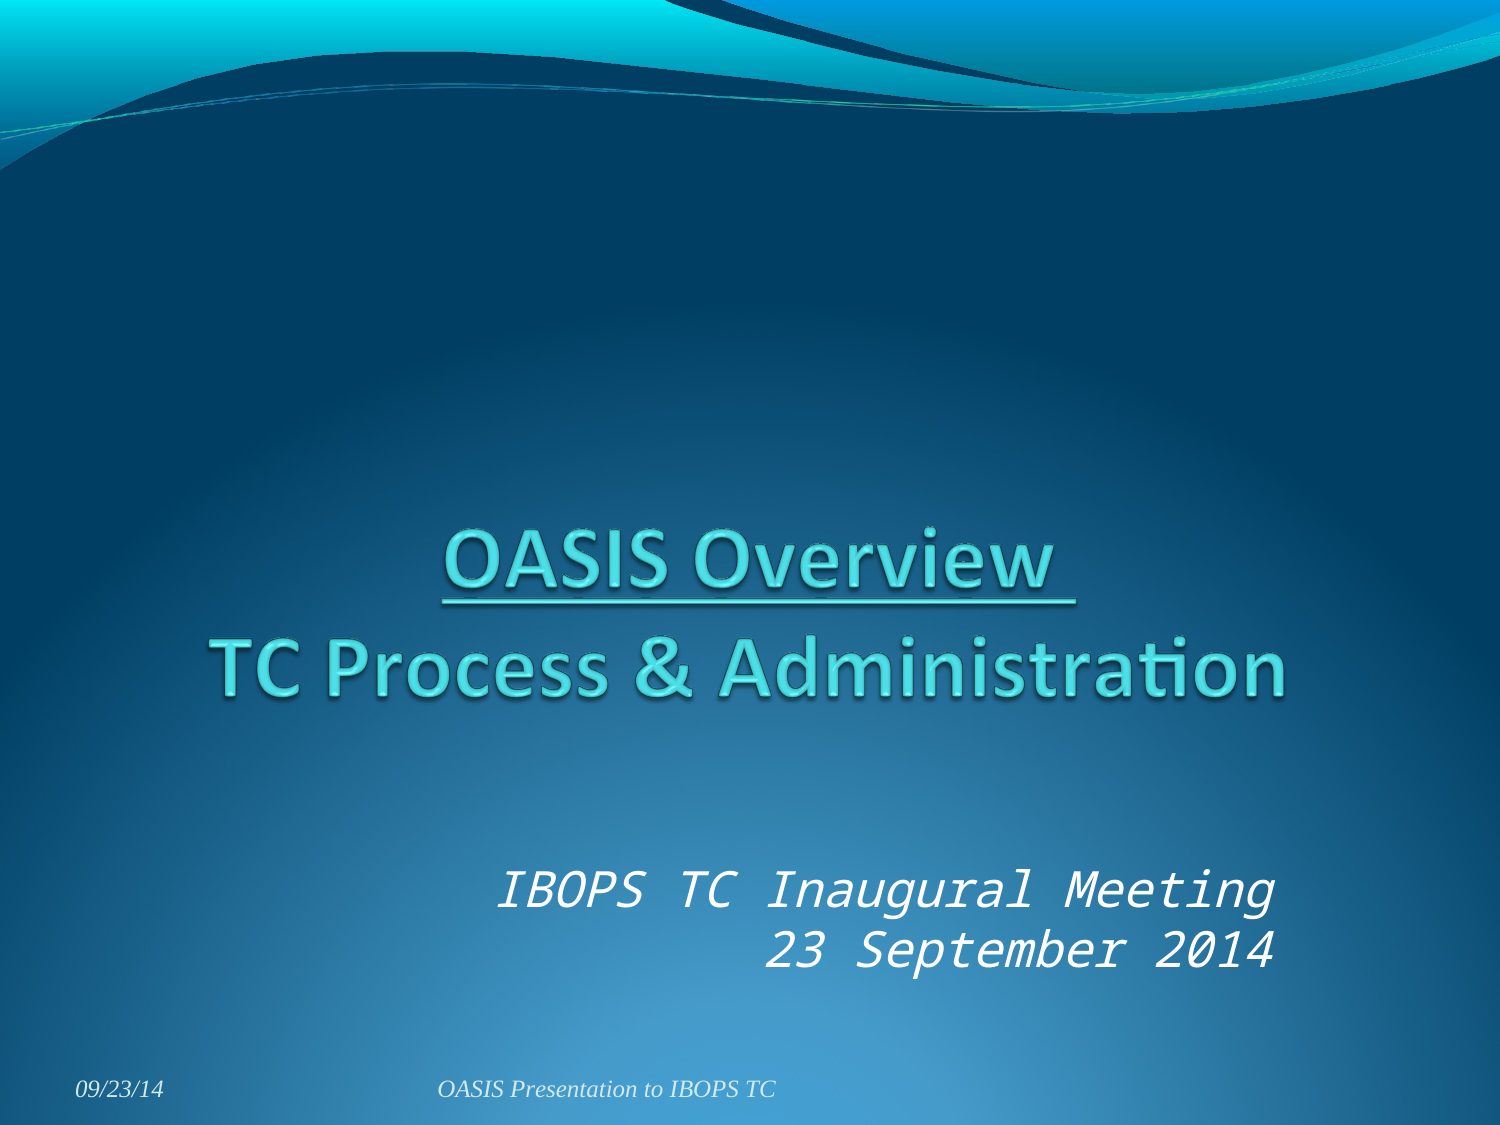

IBOPS TC Inaugural Meeting
23 September 2014
09/23/14
OASIS Presentation to IBOPS TC